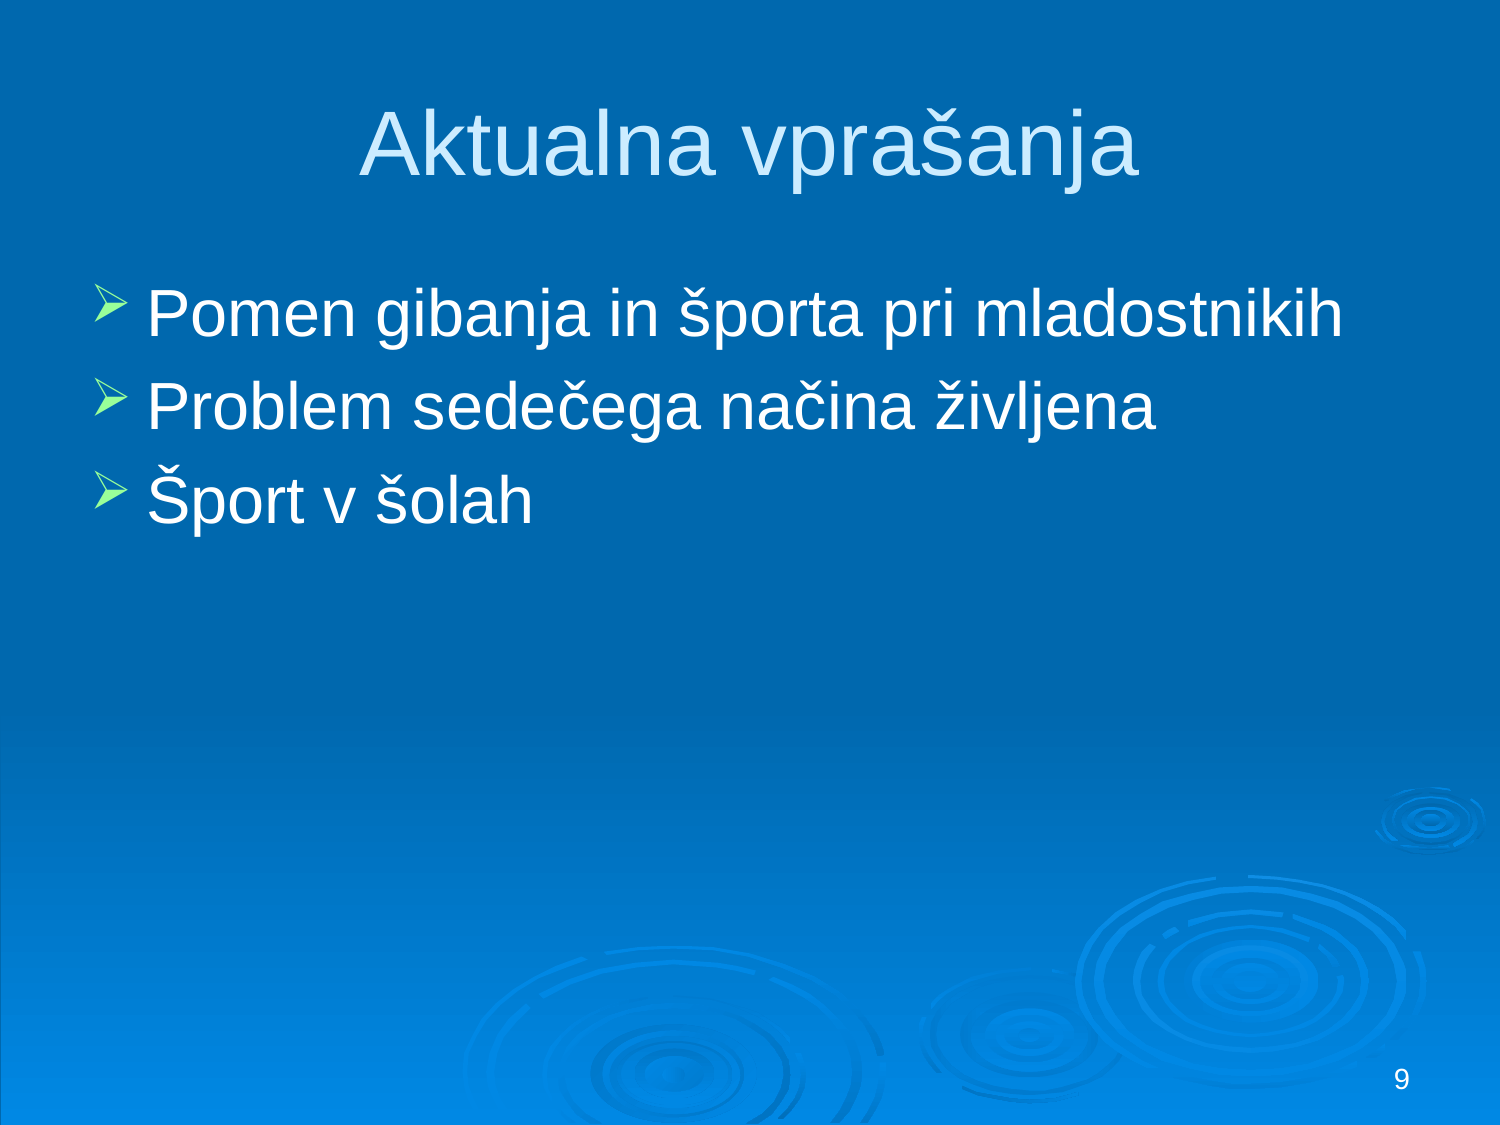

# Aktualna vprašanja
Pomen gibanja in športa pri mladostnikih
Problem sedečega načina življena
Šport v šolah